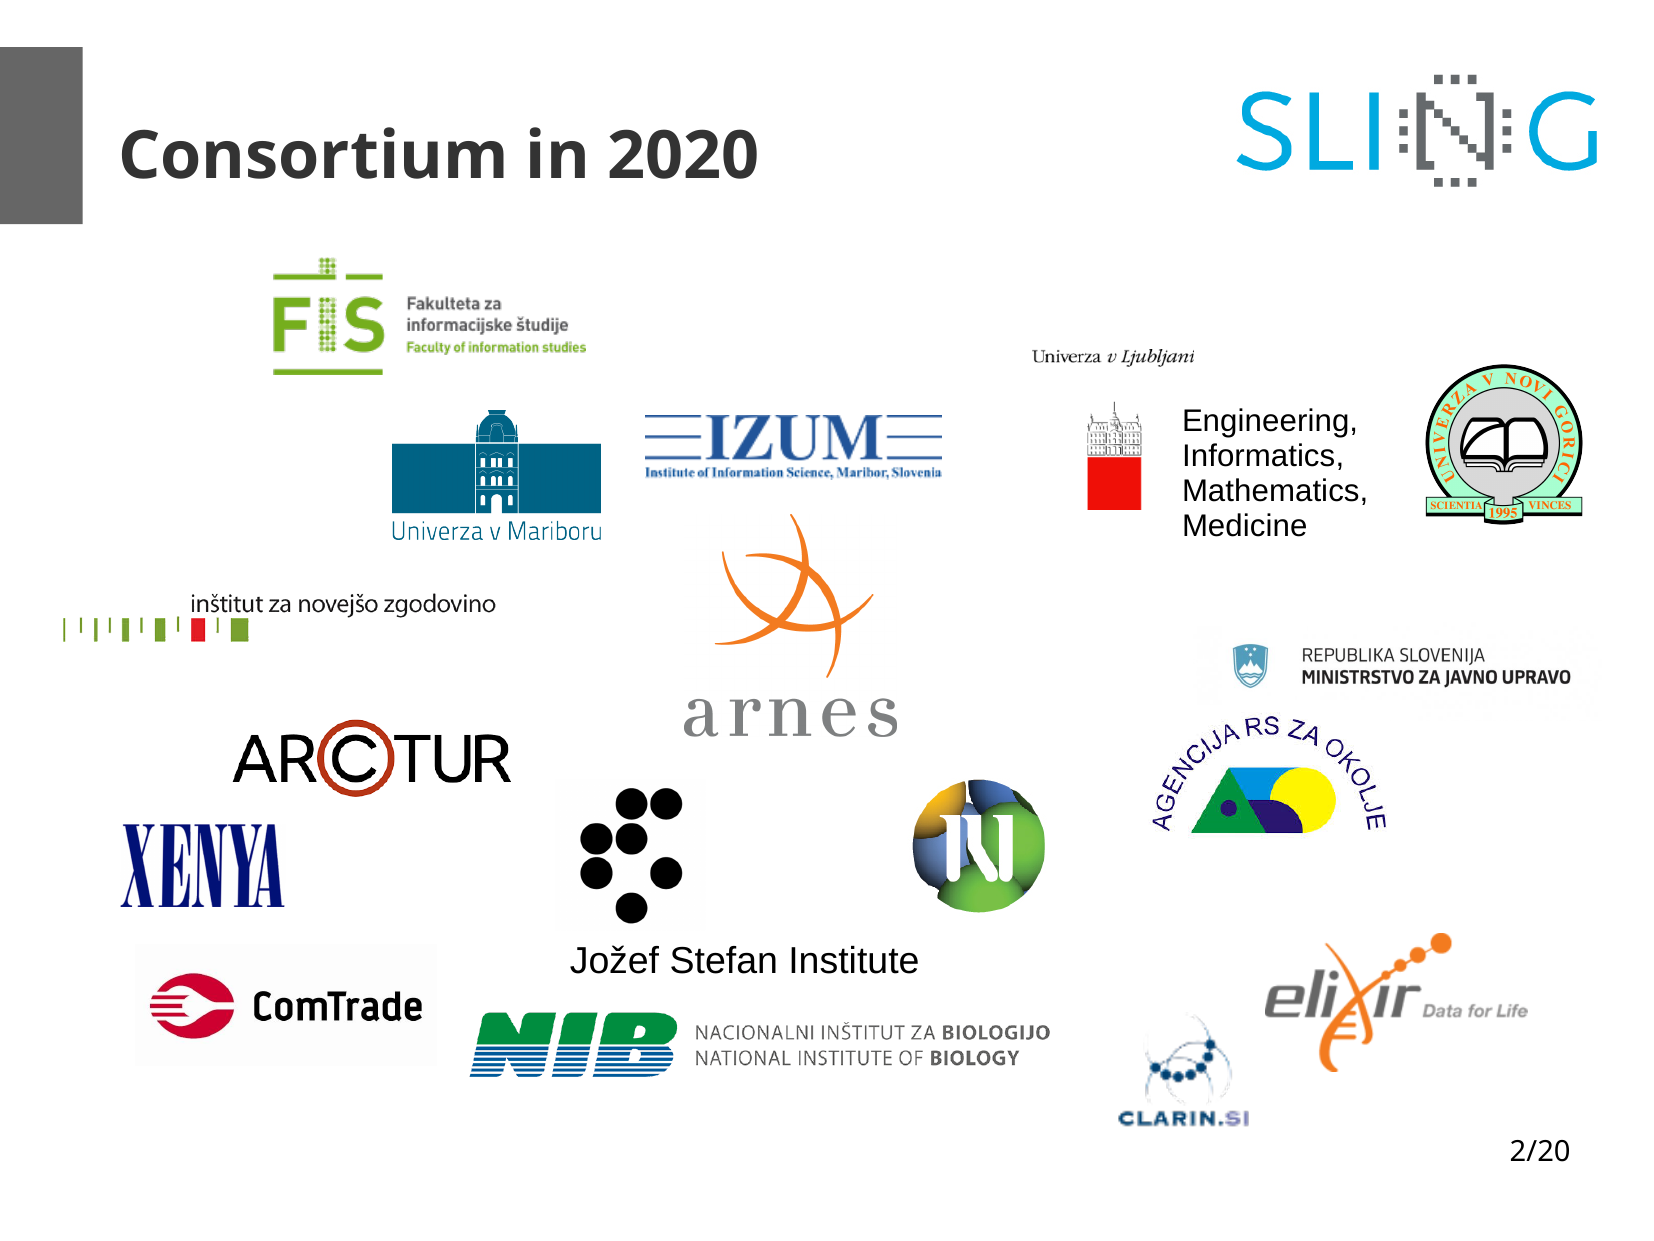

# Consortium in 2020
Engineering, Informatics, Mathematics,
Medicine
Jožef Stefan Institute
2